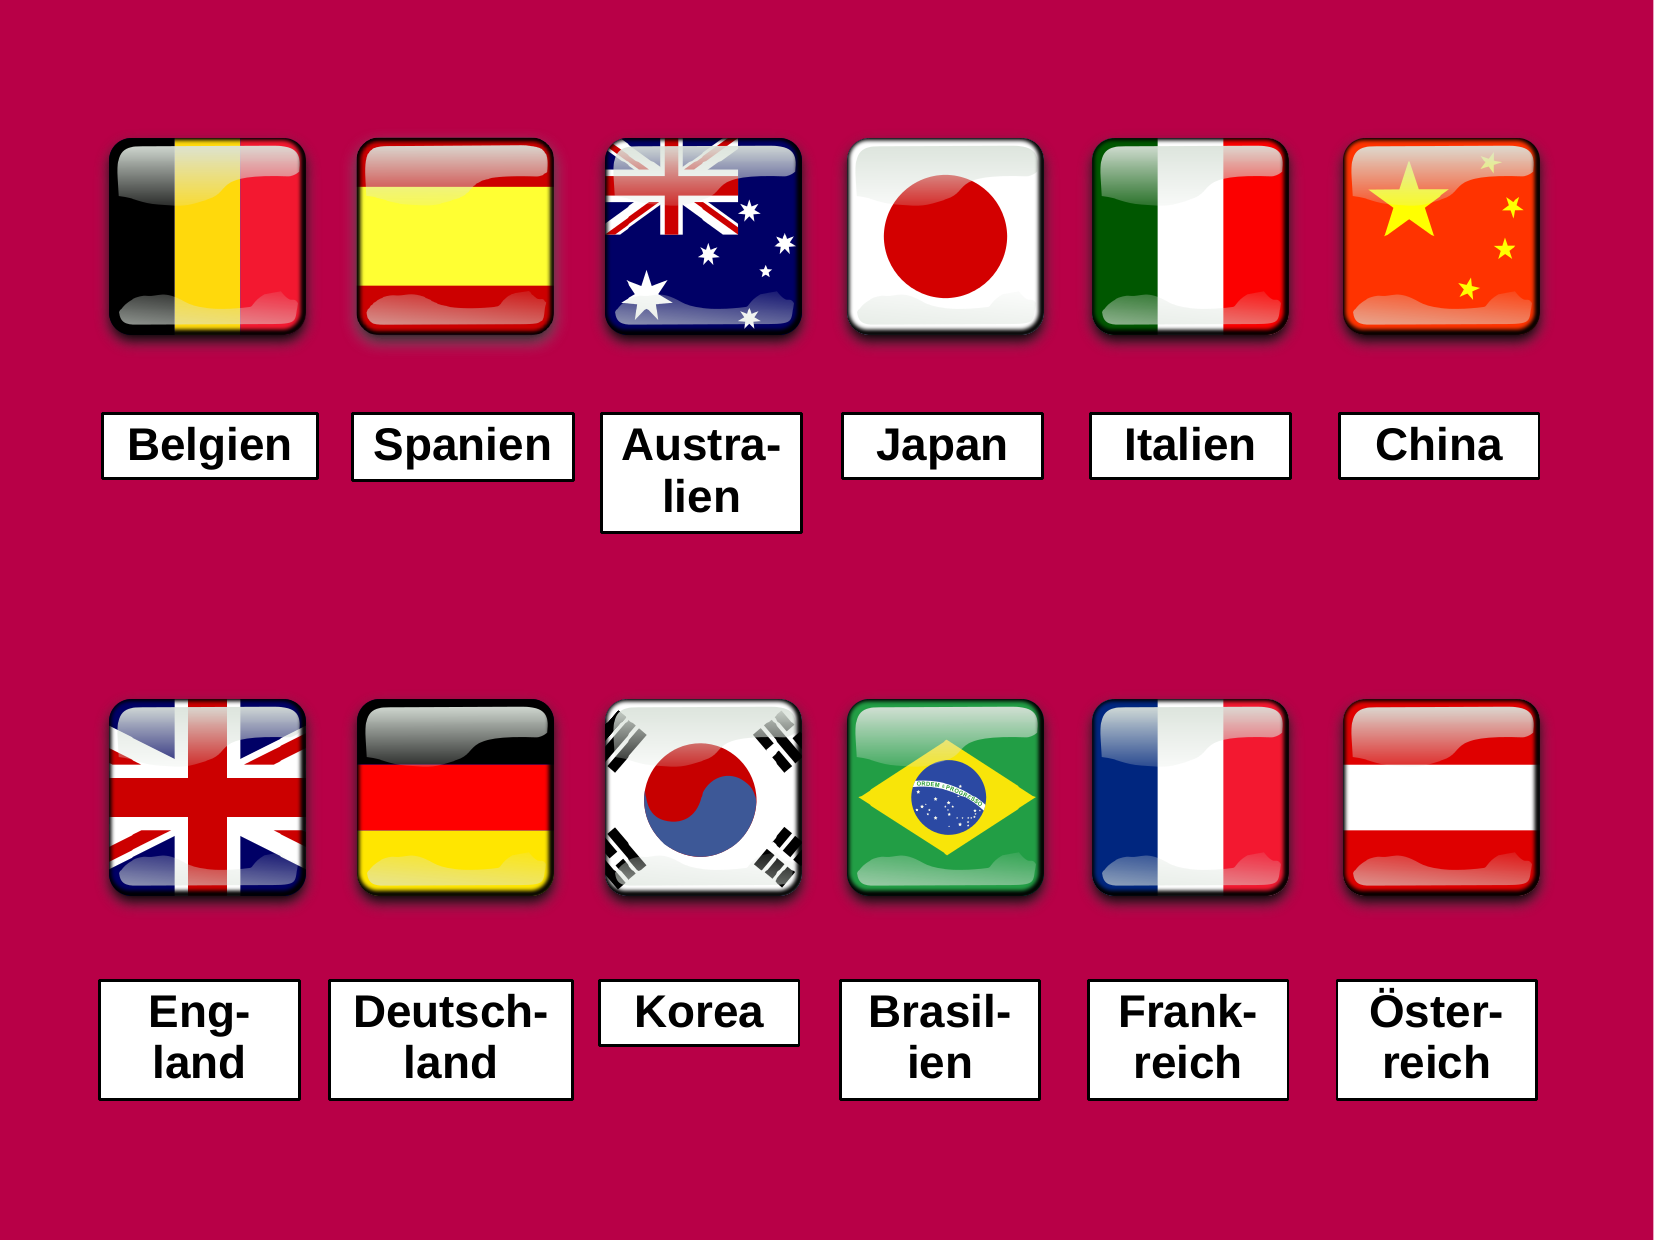

Austra-
lien
Japan
China
Belgien
Spanien
Italien
Korea
Brasil-
ien
Öster-
reich
Eng-
land
Deutsch-land
Frank-
reich